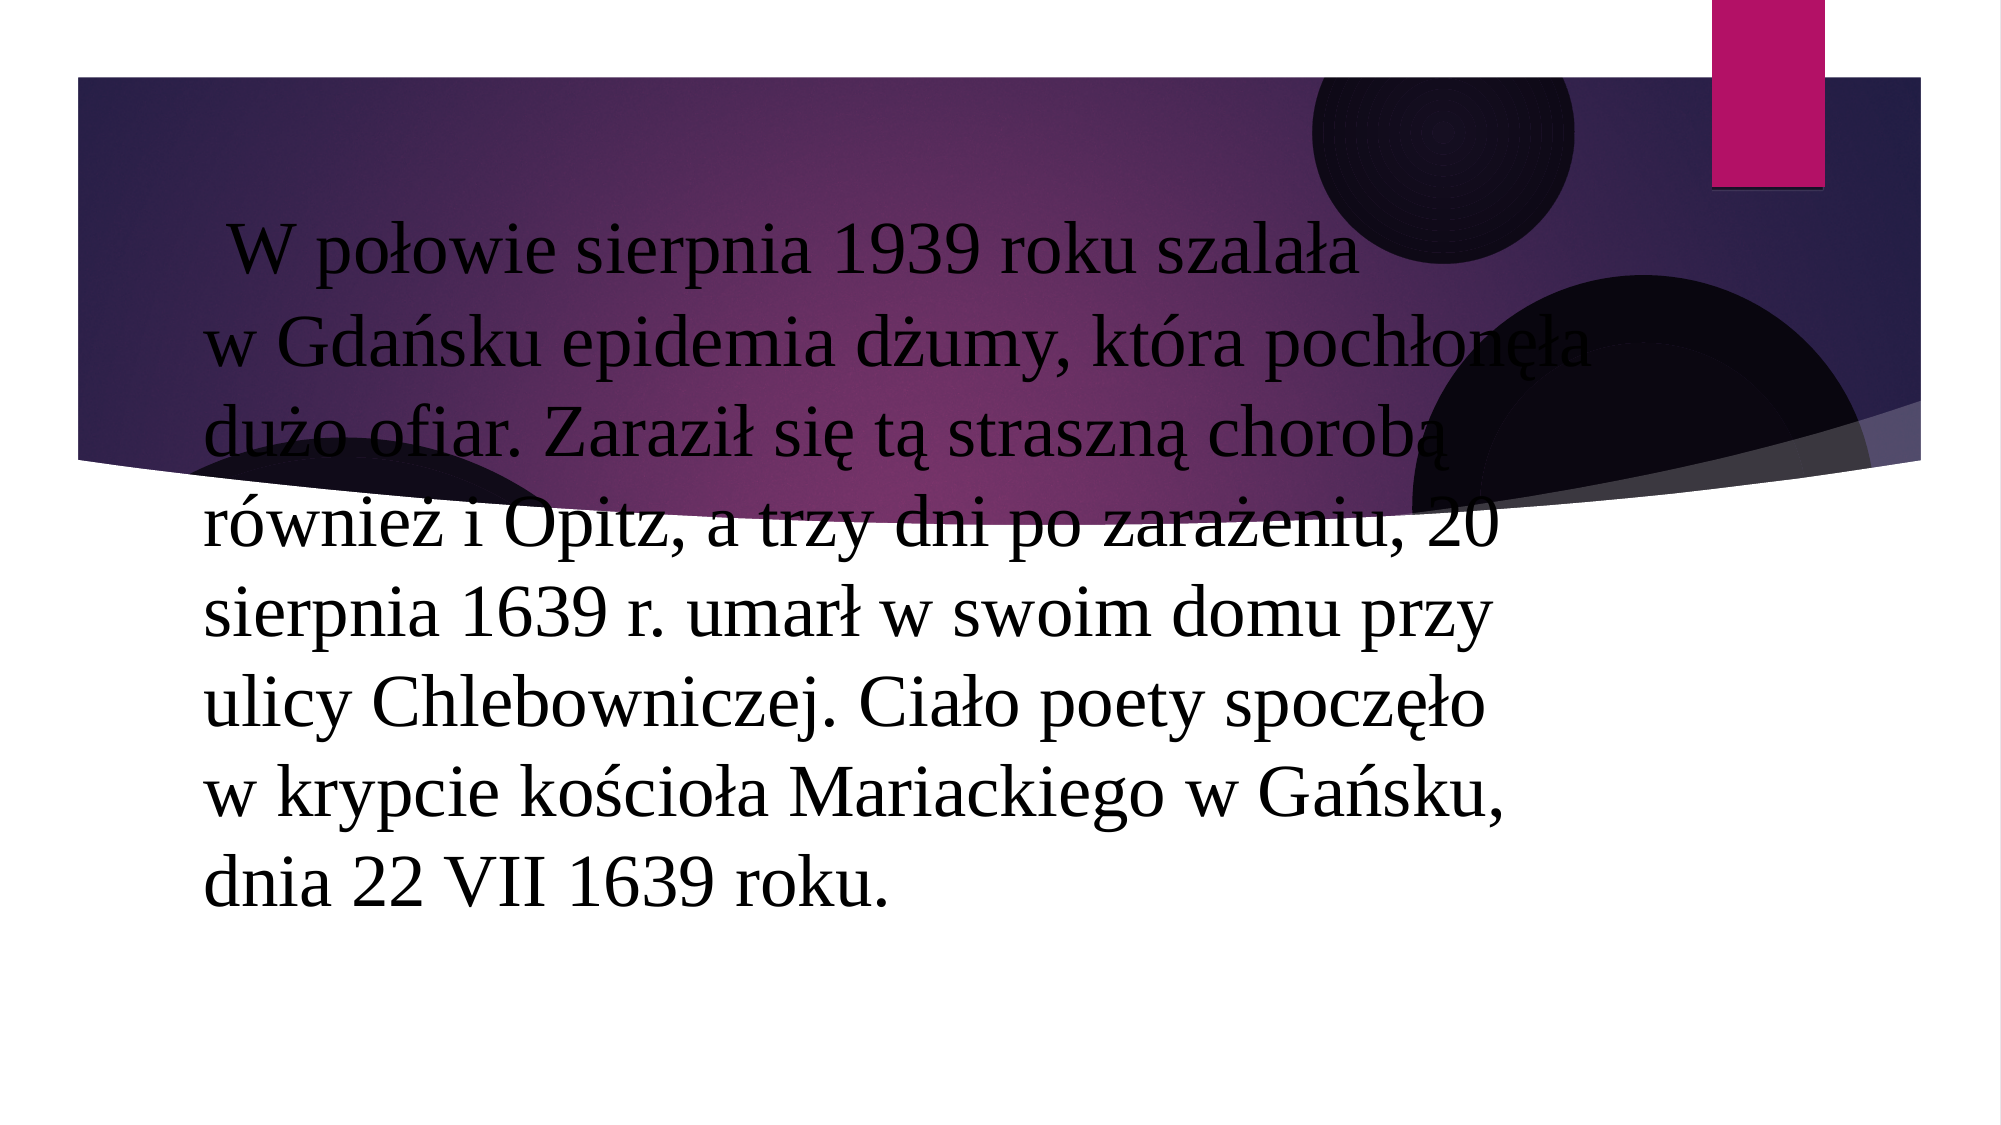

# W połowie sierpnia 1939 roku szalała w Gdańsku epidemia dżumy, która pochłonęła dużo ofiar. Zaraził się tą straszną chorobą również i Opitz, a trzy dni po zarażeniu, 20 sierpnia 1639 r. umarł w swoim domu przy ulicy Chlebowniczej. Ciało poety spoczęło w krypcie kościoła Mariackiego w Gańsku, dnia 22 VII 1639 roku.